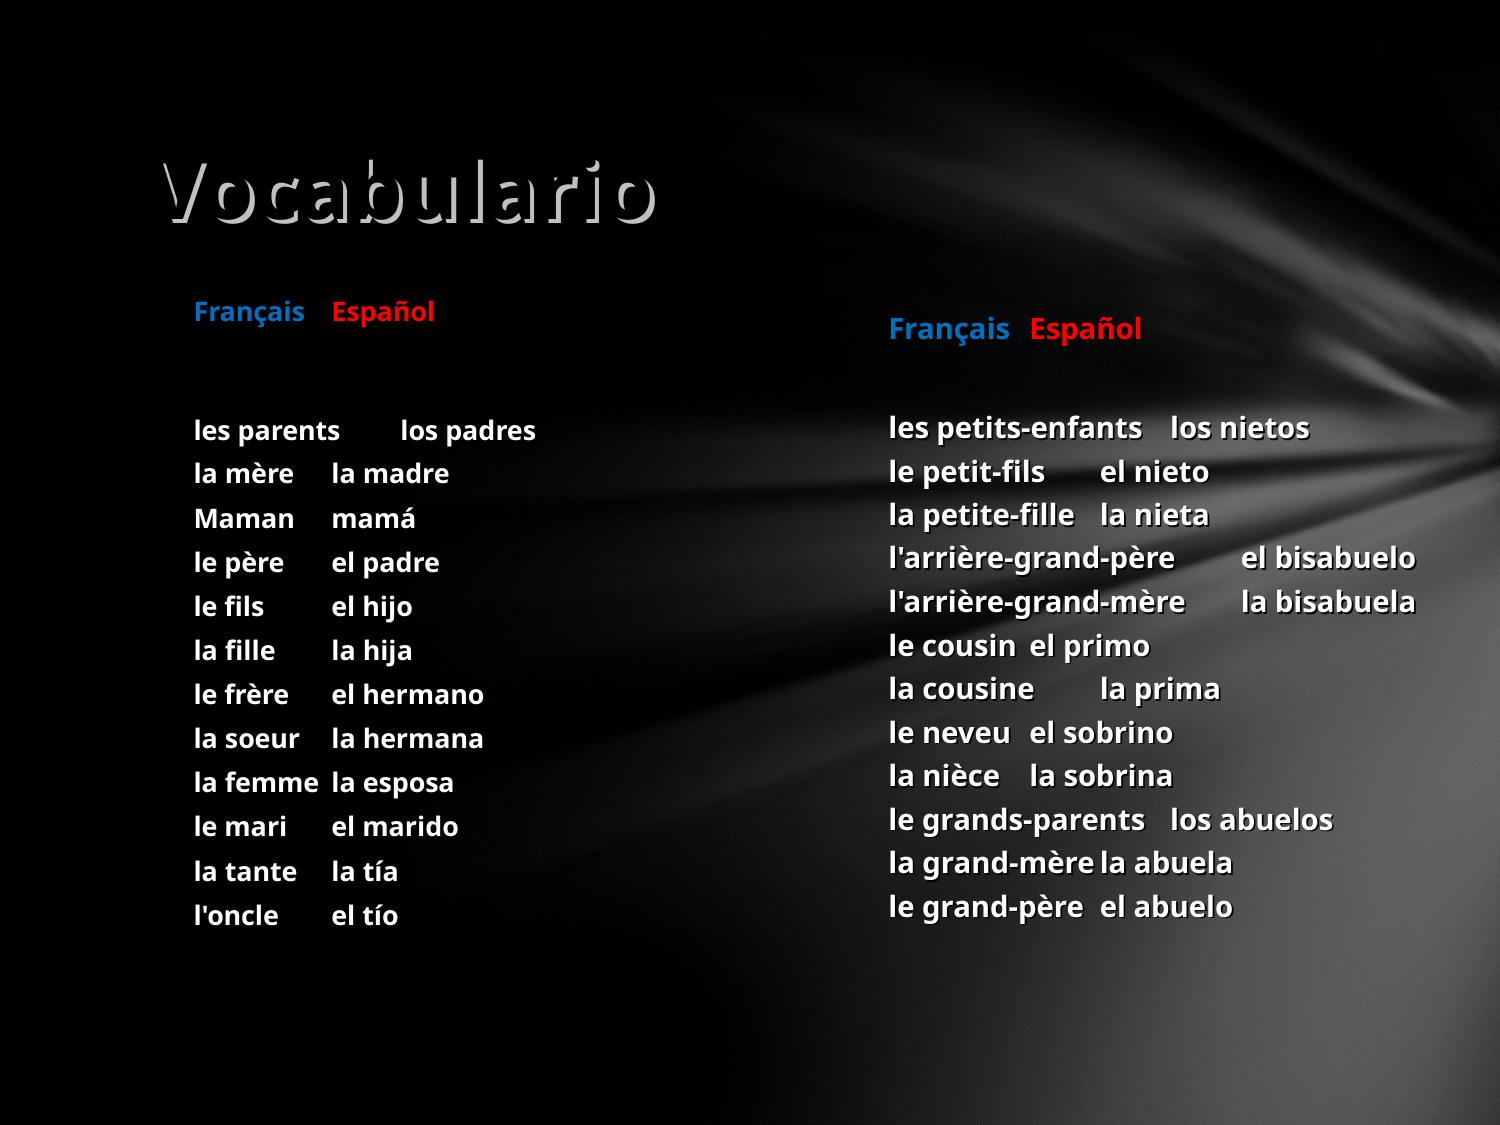

Vocabulario
Français		Español
les parents		los padres
la mère		la madre
Maman		mamá
le père		el padre
le fils			el hijo
la fille		la hija
le frère		el hermano
la soeur		la hermana
la femme		la esposa
le mari		el marido
la tante		la tía
l'oncle		el tío
# Français		Español
les petits-enfants	los nietos
le petit-fils		el nieto
la petite-fille		la nieta
l'arrière-grand-père	el bisabuelo
l'arrière-grand-mère	la bisabuela
le cousin		el primo
la cousine		la prima
le neveu		el sobrino
la nièce		la sobrina
le grands-parents	los abuelos
la grand-mère		la abuela
le grand-père		el abuelo